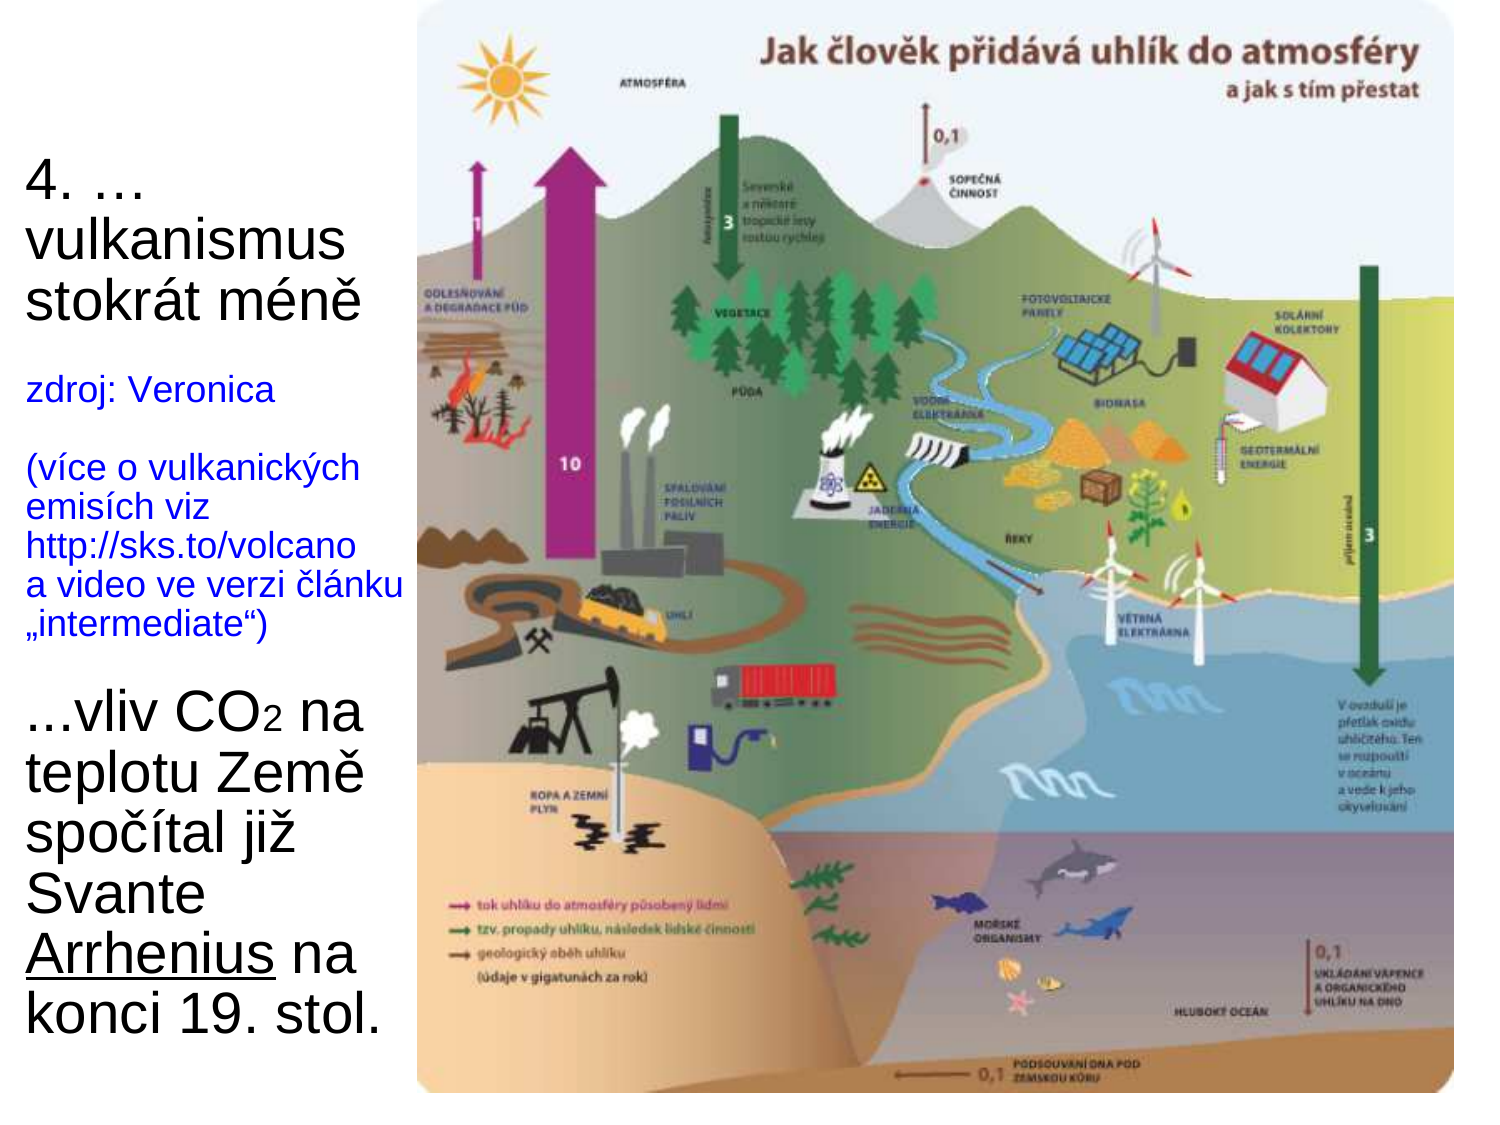

4. … vulkanismus stokrát méně
zdroj: Veronica
(více o vulkanických emisích viz http://sks.to/volcano
a video ve verzi článku „intermediate“)
...vliv CO2 na teplotu Země spočítal již Svante Arrhenius na konci 19. stol.